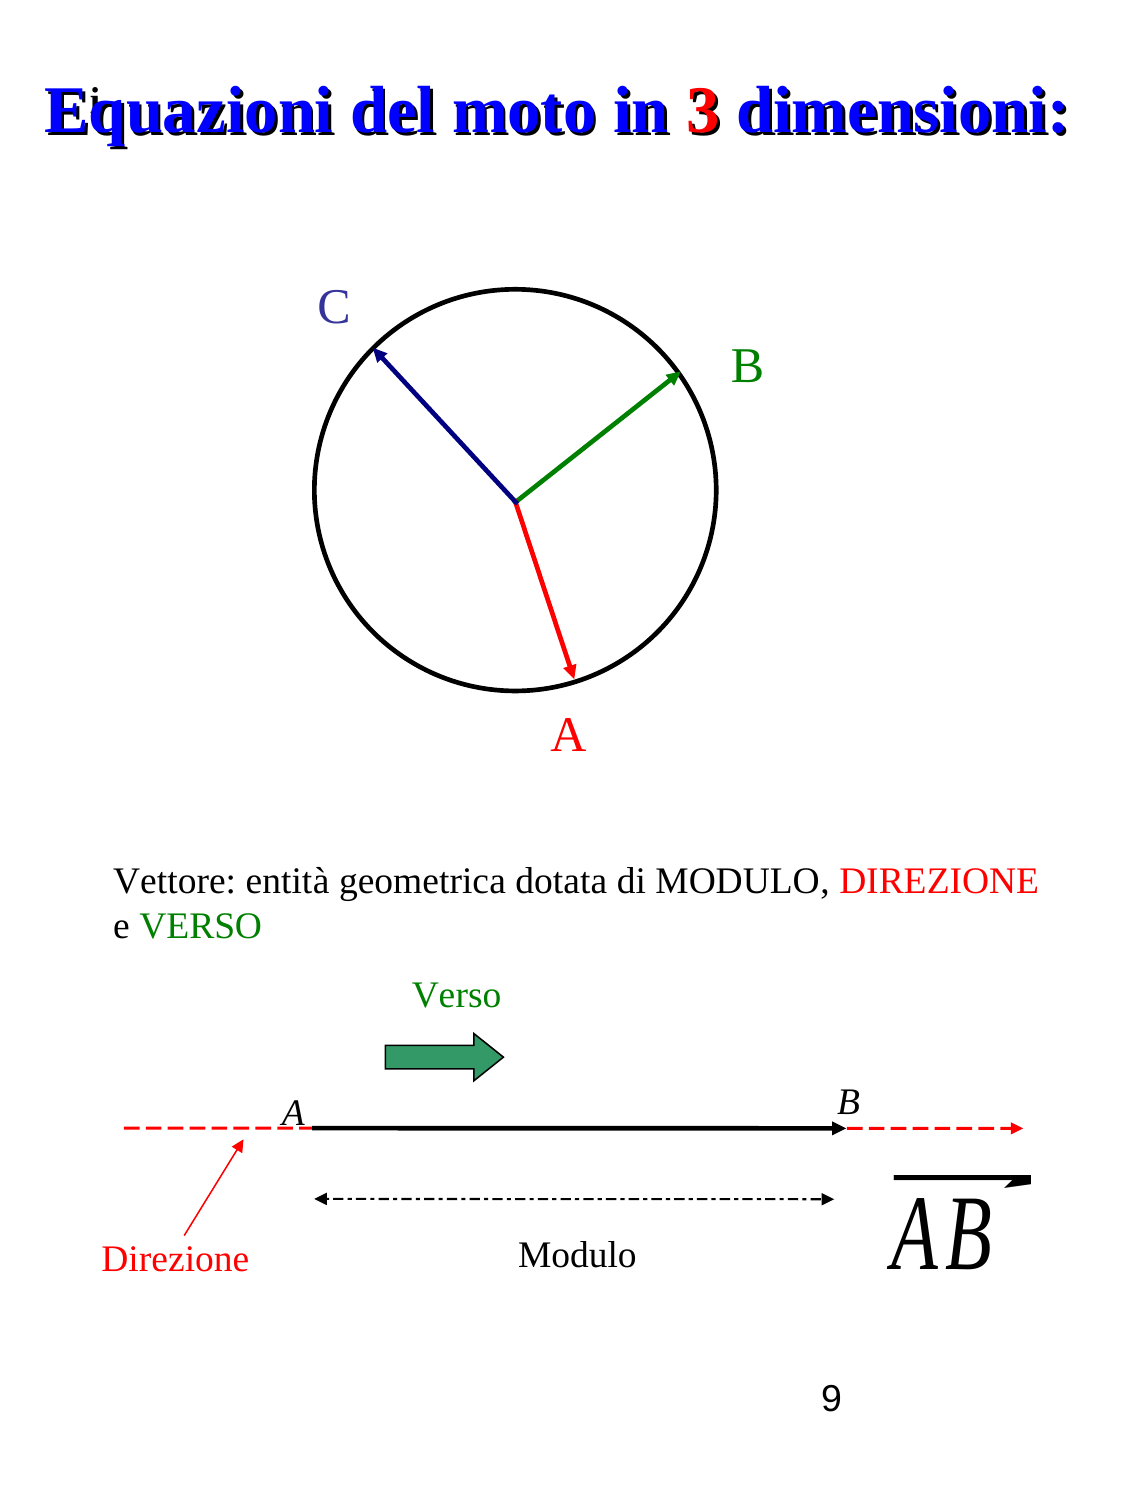

Equazioni del moto in 3 dimensioni:
i
C
B
A
Vettore: entità geometrica dotata di MODULO, DIREZIONE
e VERSO
Verso
B
A
Modulo
Direzione
P1 Principi della Dinamica
9